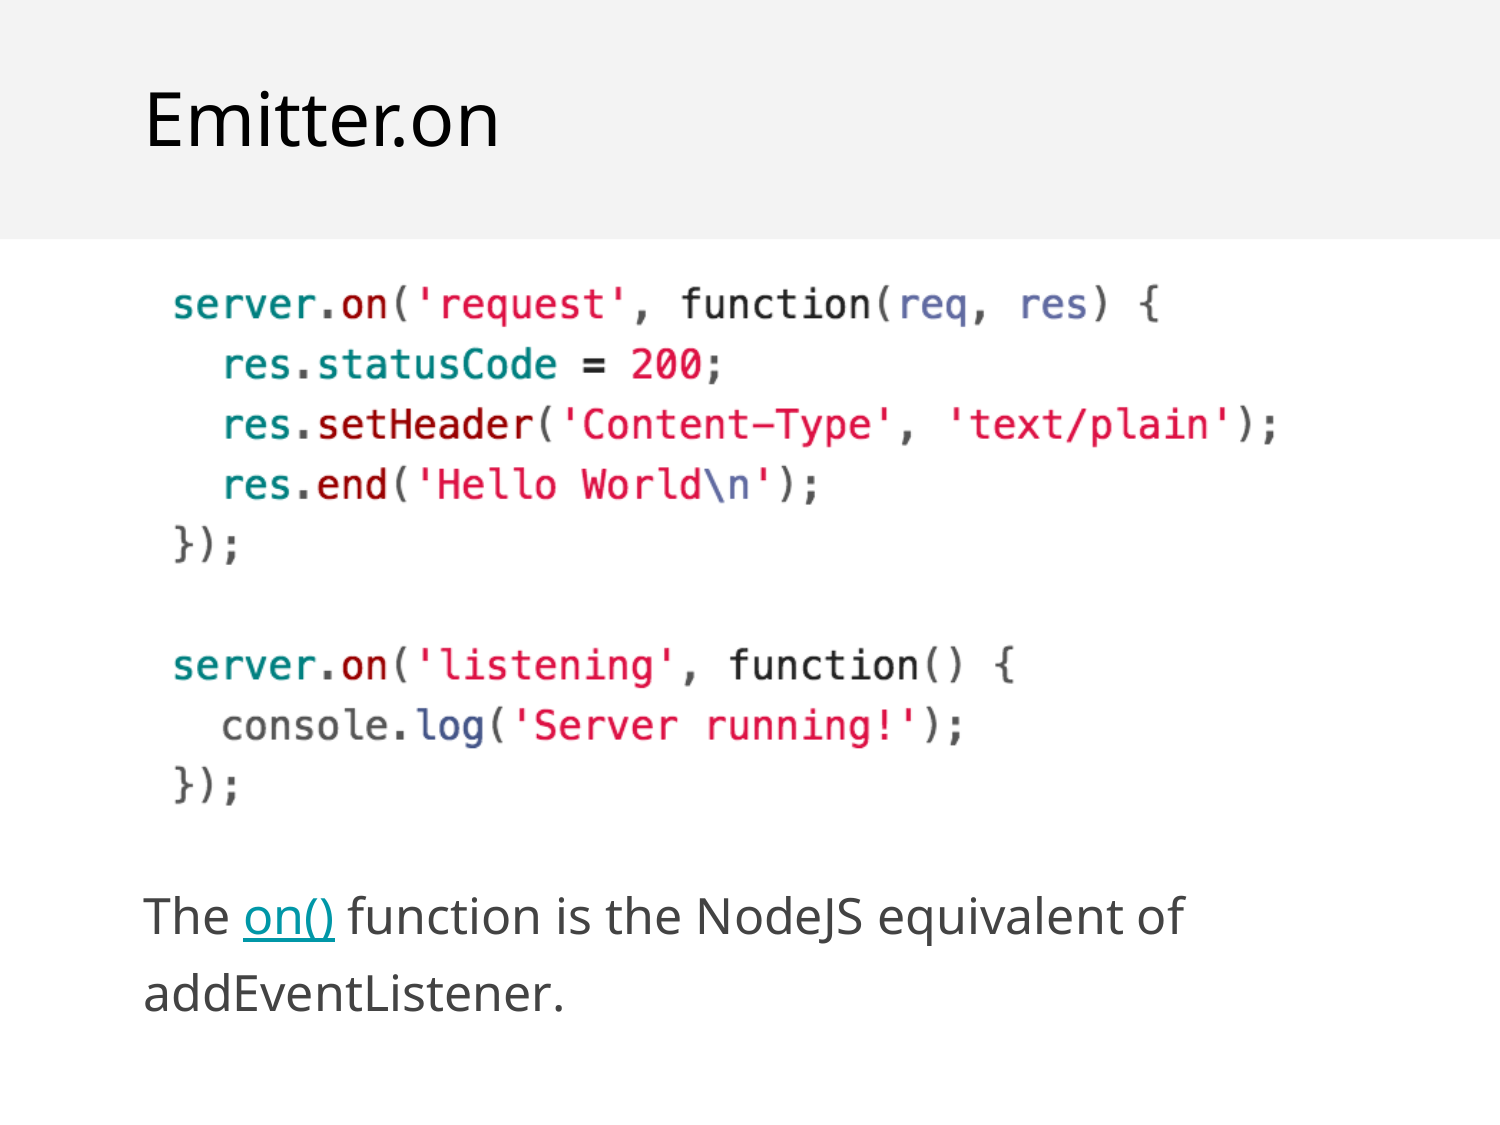

# Emitter.on
The on() function is the NodeJS equivalent of addEventListener.